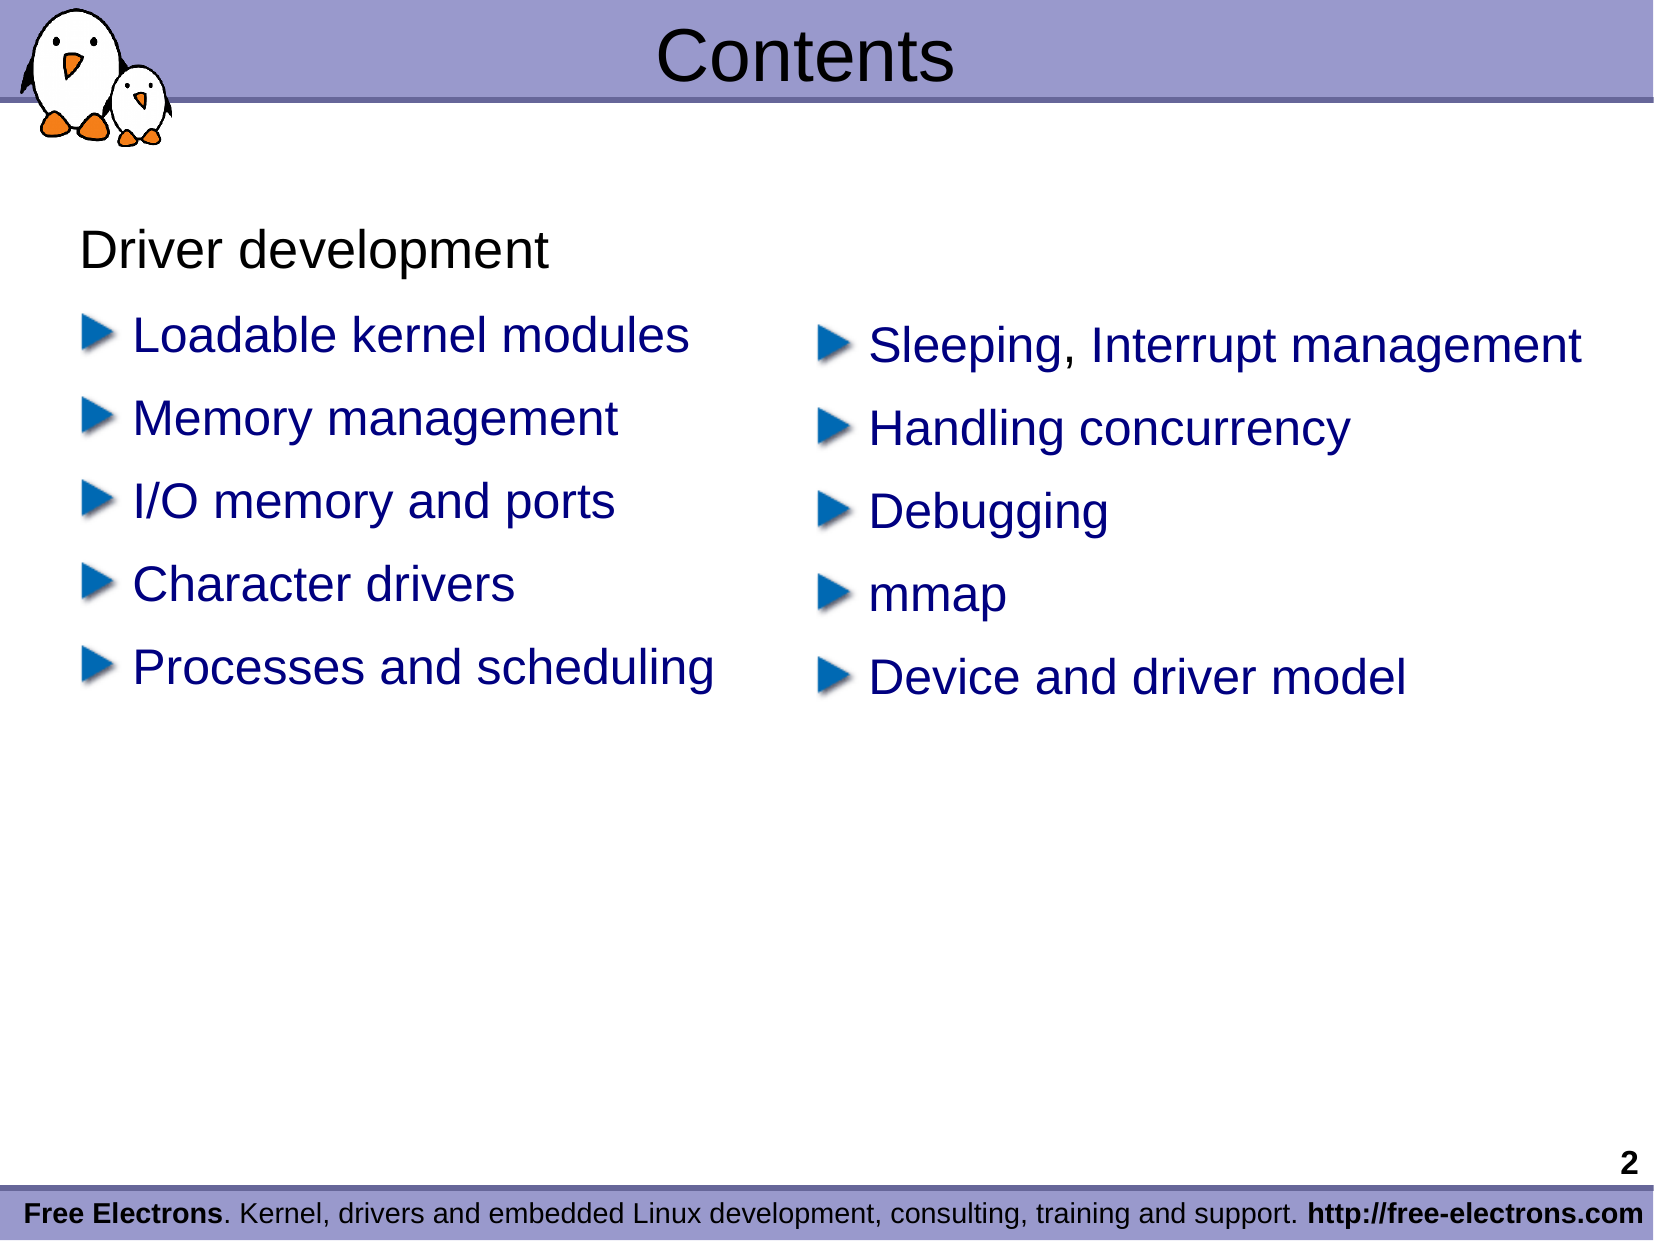

# Contents
Driver development
Loadable kernel modules
Memory management
I/O memory and ports
Character drivers
Processes and scheduling
Sleeping, Interrupt management
Handling concurrency
Debugging
mmap
Device and driver model